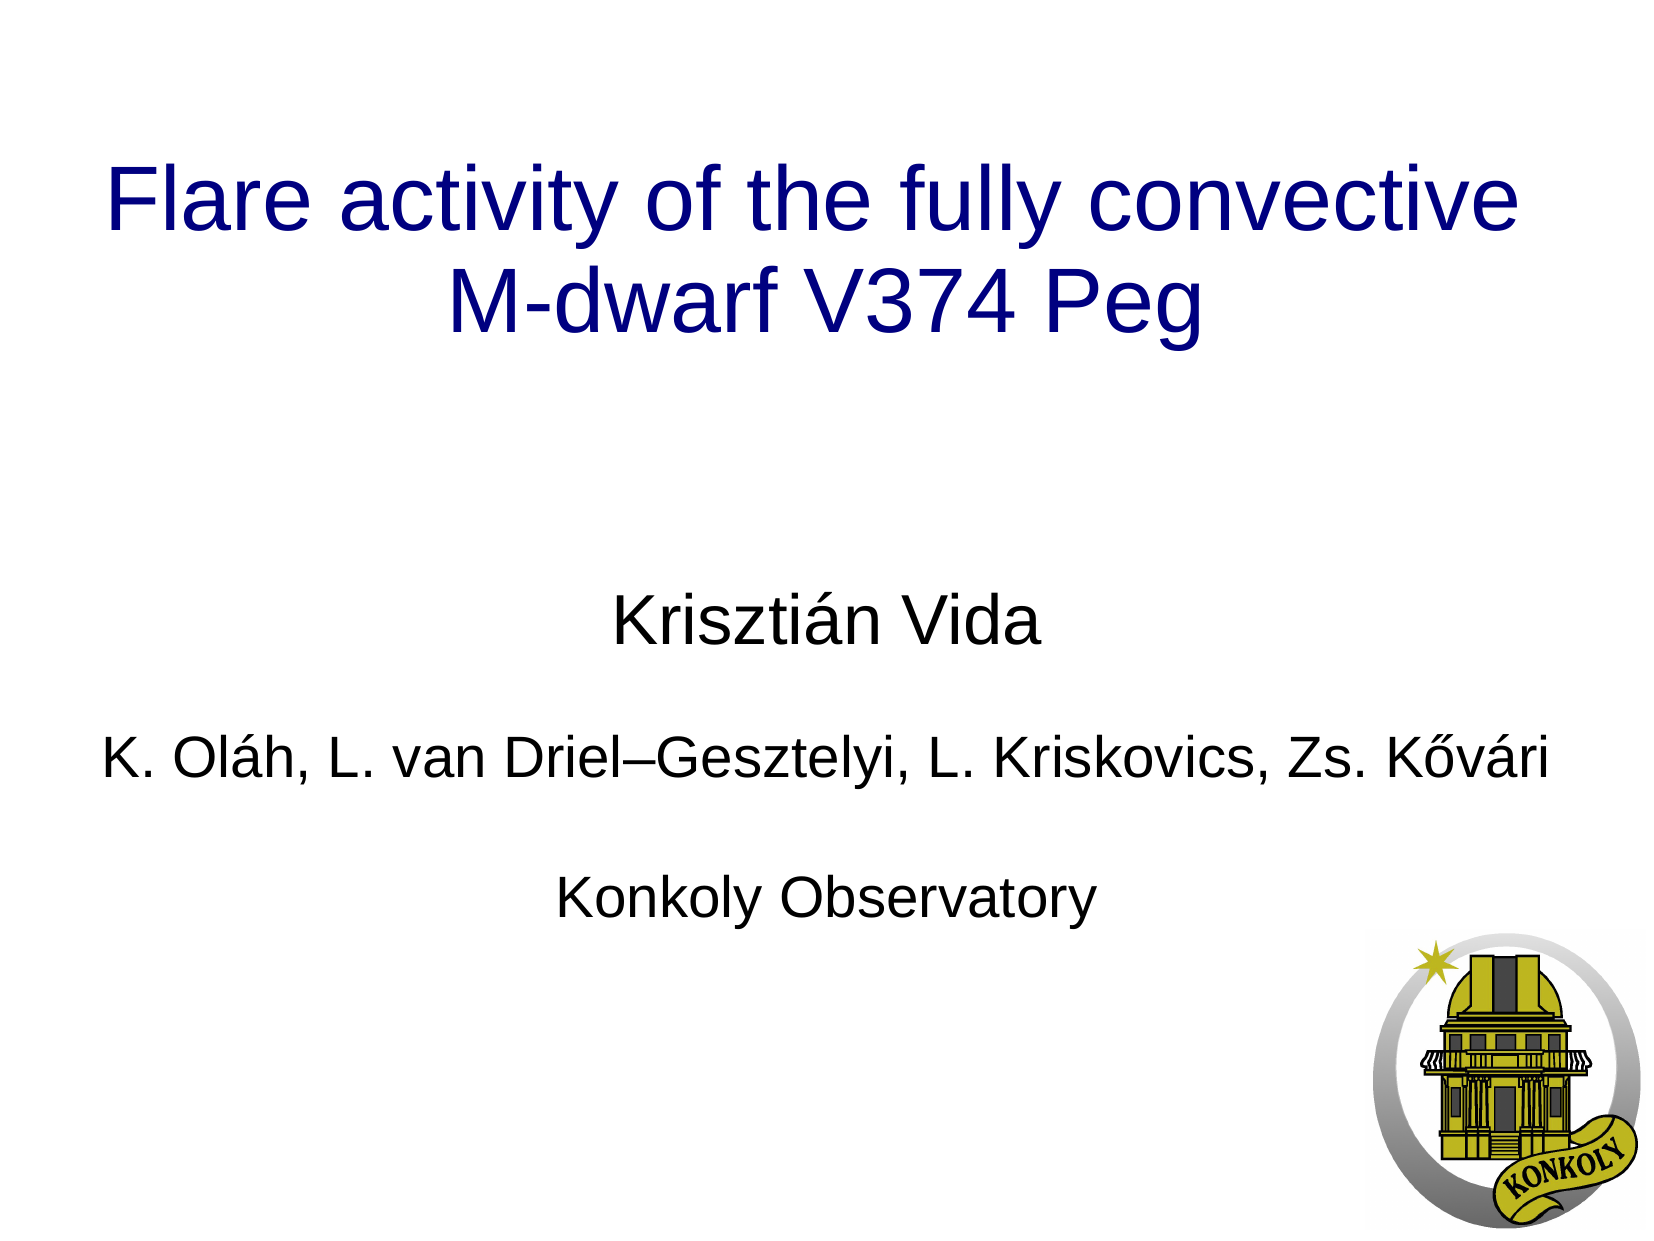

# Flare activity of the fully convective M-dwarf V374 Peg
Krisztián Vida
K. Oláh, L. van Driel–Gesztelyi, L. Kriskovics, Zs. Kővári
Konkoly Observatory